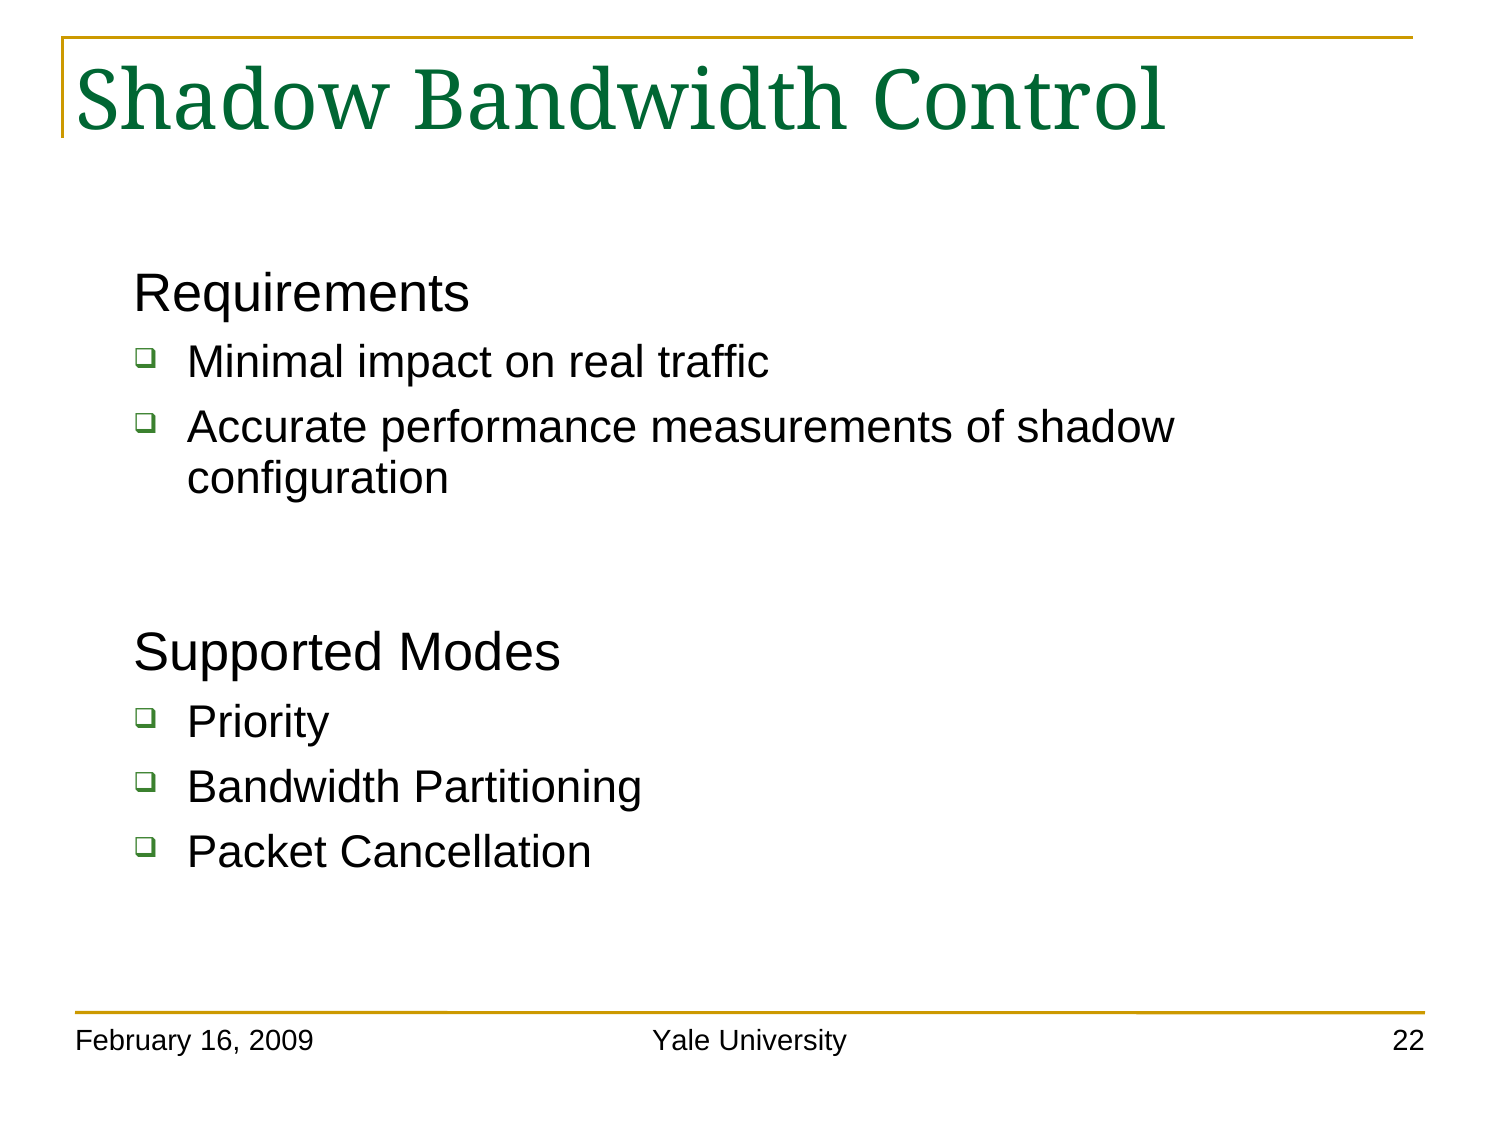

# Shadow Bandwidth Control
Requirements
Minimal impact on real traffic
Accurate performance measurements of shadow configuration
Supported Modes
Priority
Bandwidth Partitioning
Packet Cancellation
February 16, 2009
Yale University
22